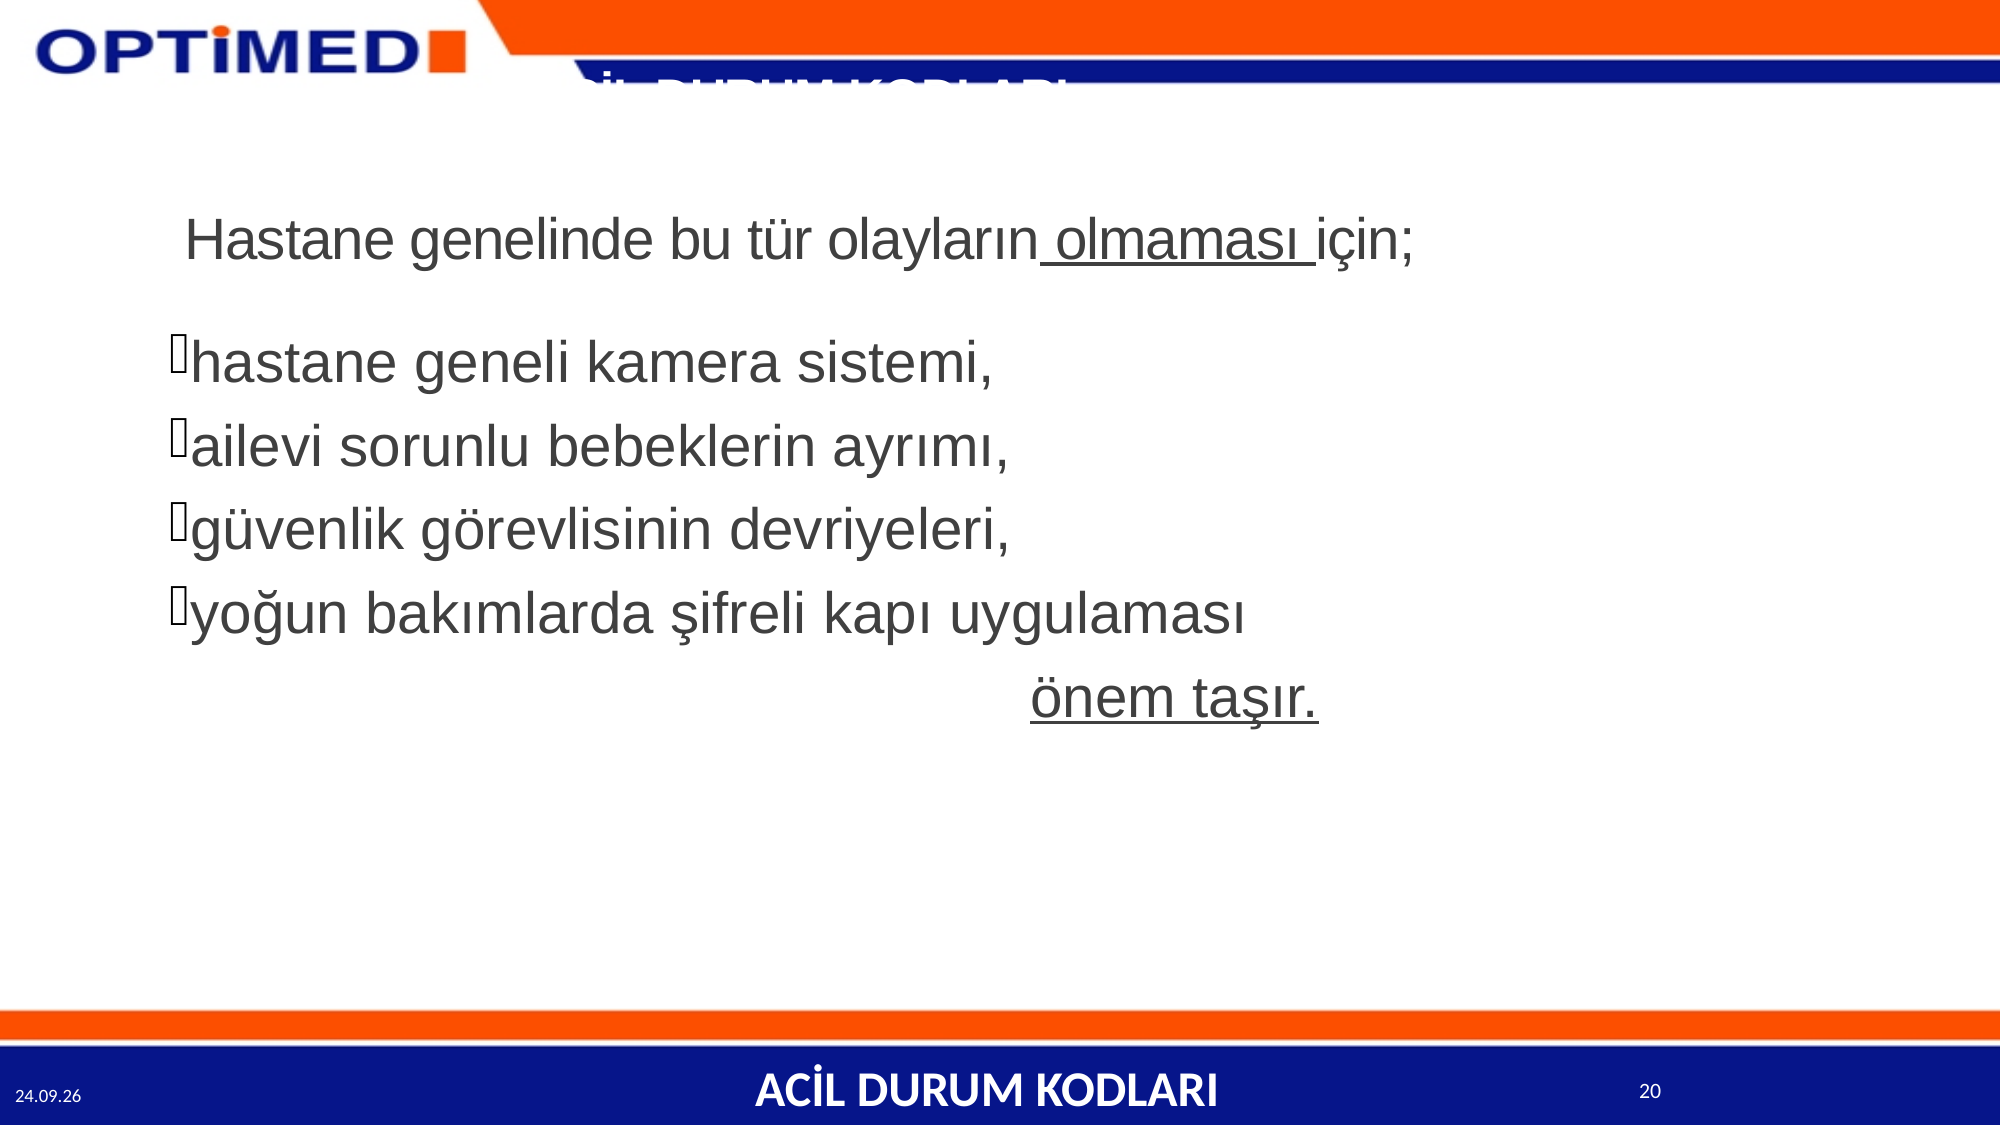

# ACİL DURUM KODLARI
Hastane genelinde bu tür olayların olmaması için;
hastane geneli kamera sistemi,
ailevi sorunlu bebeklerin ayrımı,
güvenlik görevlisinin devriyeleri,
yoğun bakımlarda şifreli kapı uygulaması
 önem taşır.
ACİL DURUM KODLARI